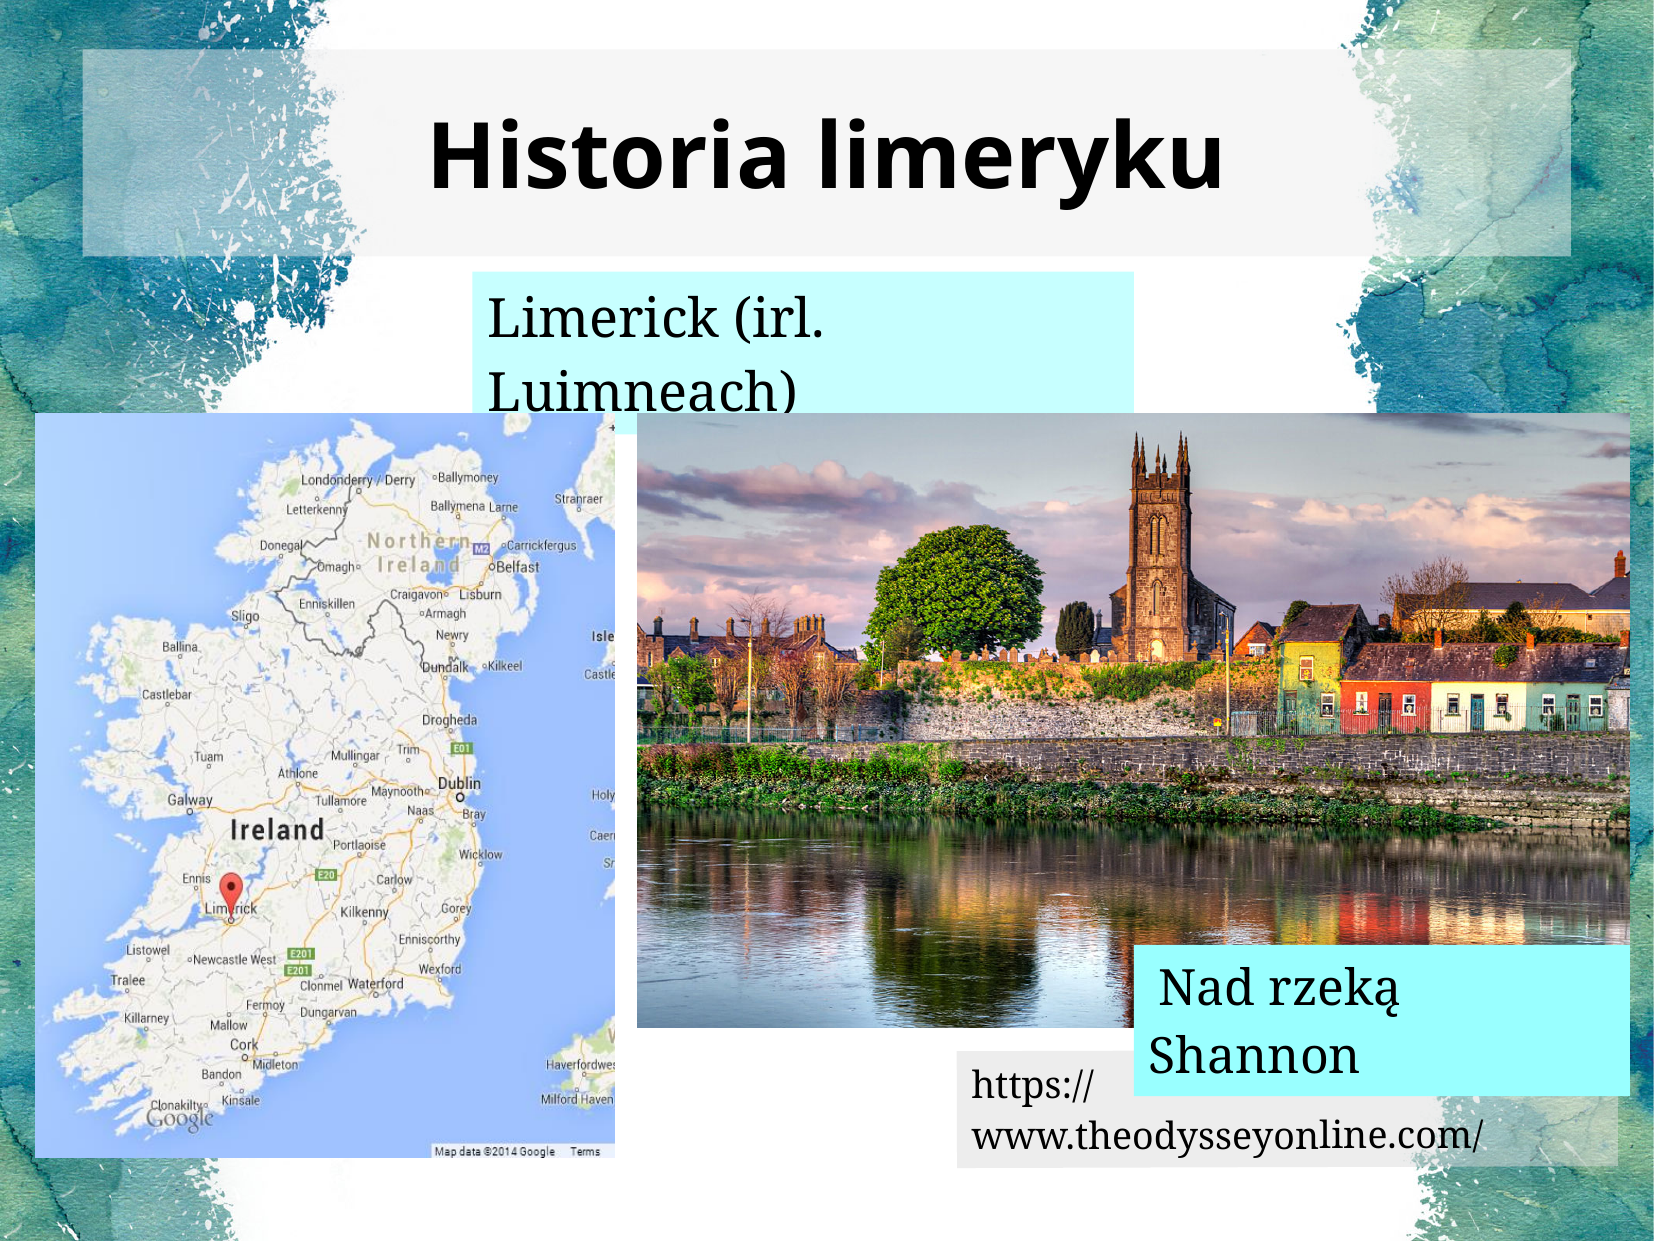

# Historia limeryku
Limerick (irl. Luimneach)
 Nad rzeką Shannon
https://www.theodysseyonline.com/